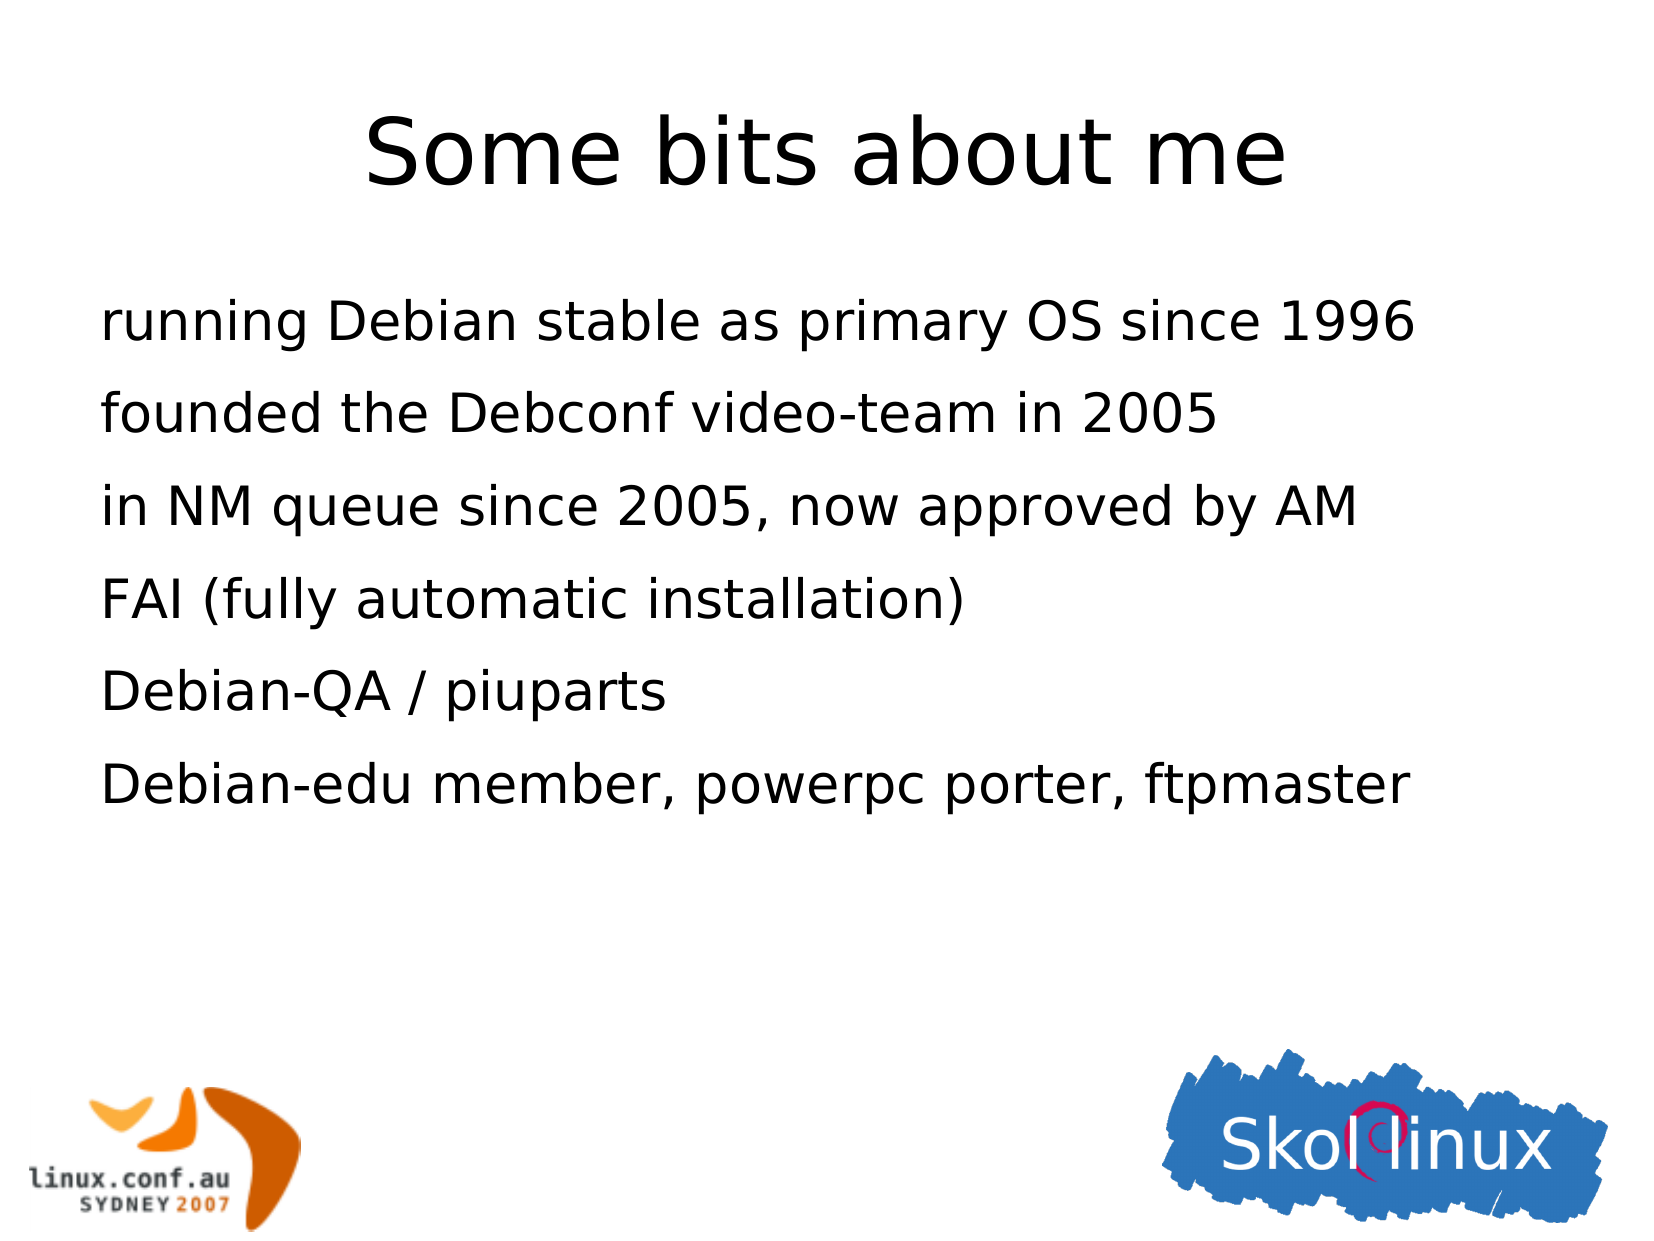

# Some bits about me
running Debian stable as primary OS since 1996
founded the Debconf video-team in 2005
in NM queue since 2005, now approved by AM
FAI (fully automatic installation)
Debian-QA / piuparts
Debian-edu member, powerpc porter, ftpmaster